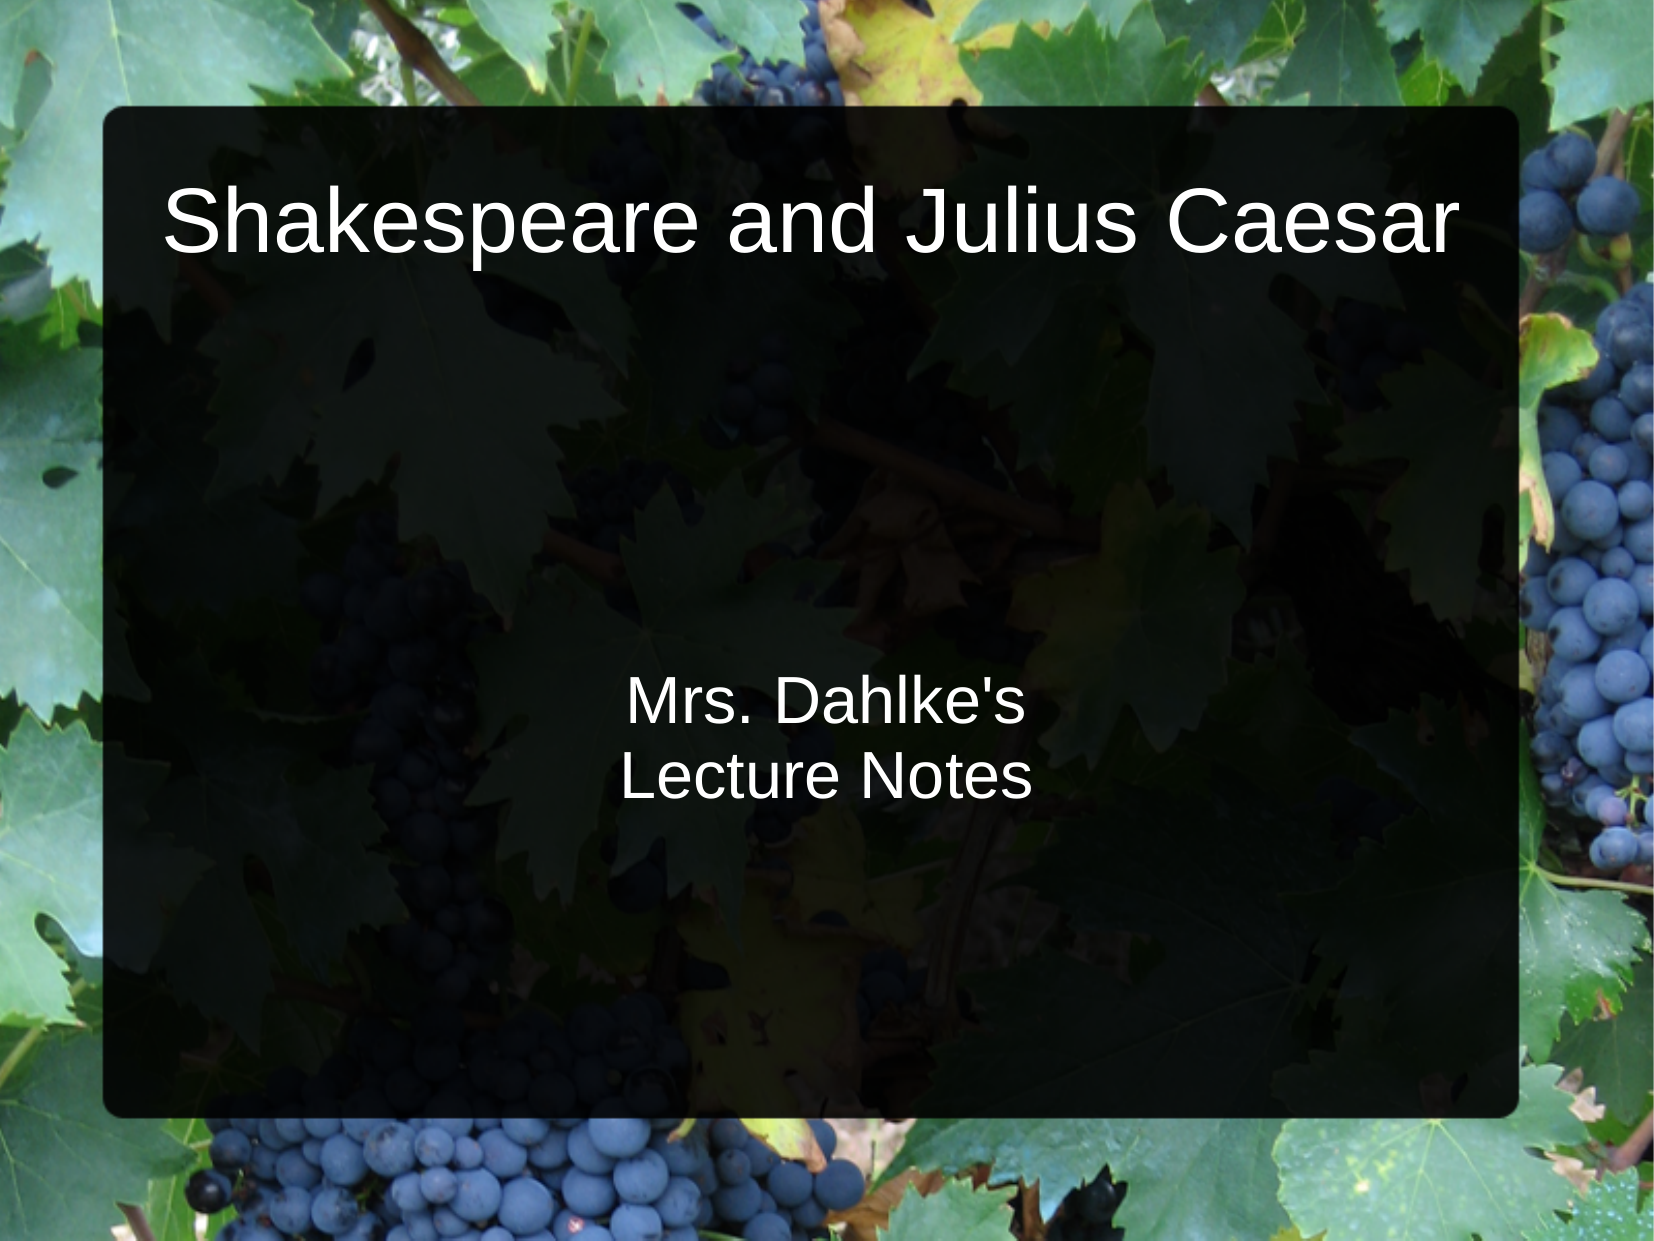

# Shakespeare and Julius Caesar
Mrs. Dahlke's
Lecture Notes